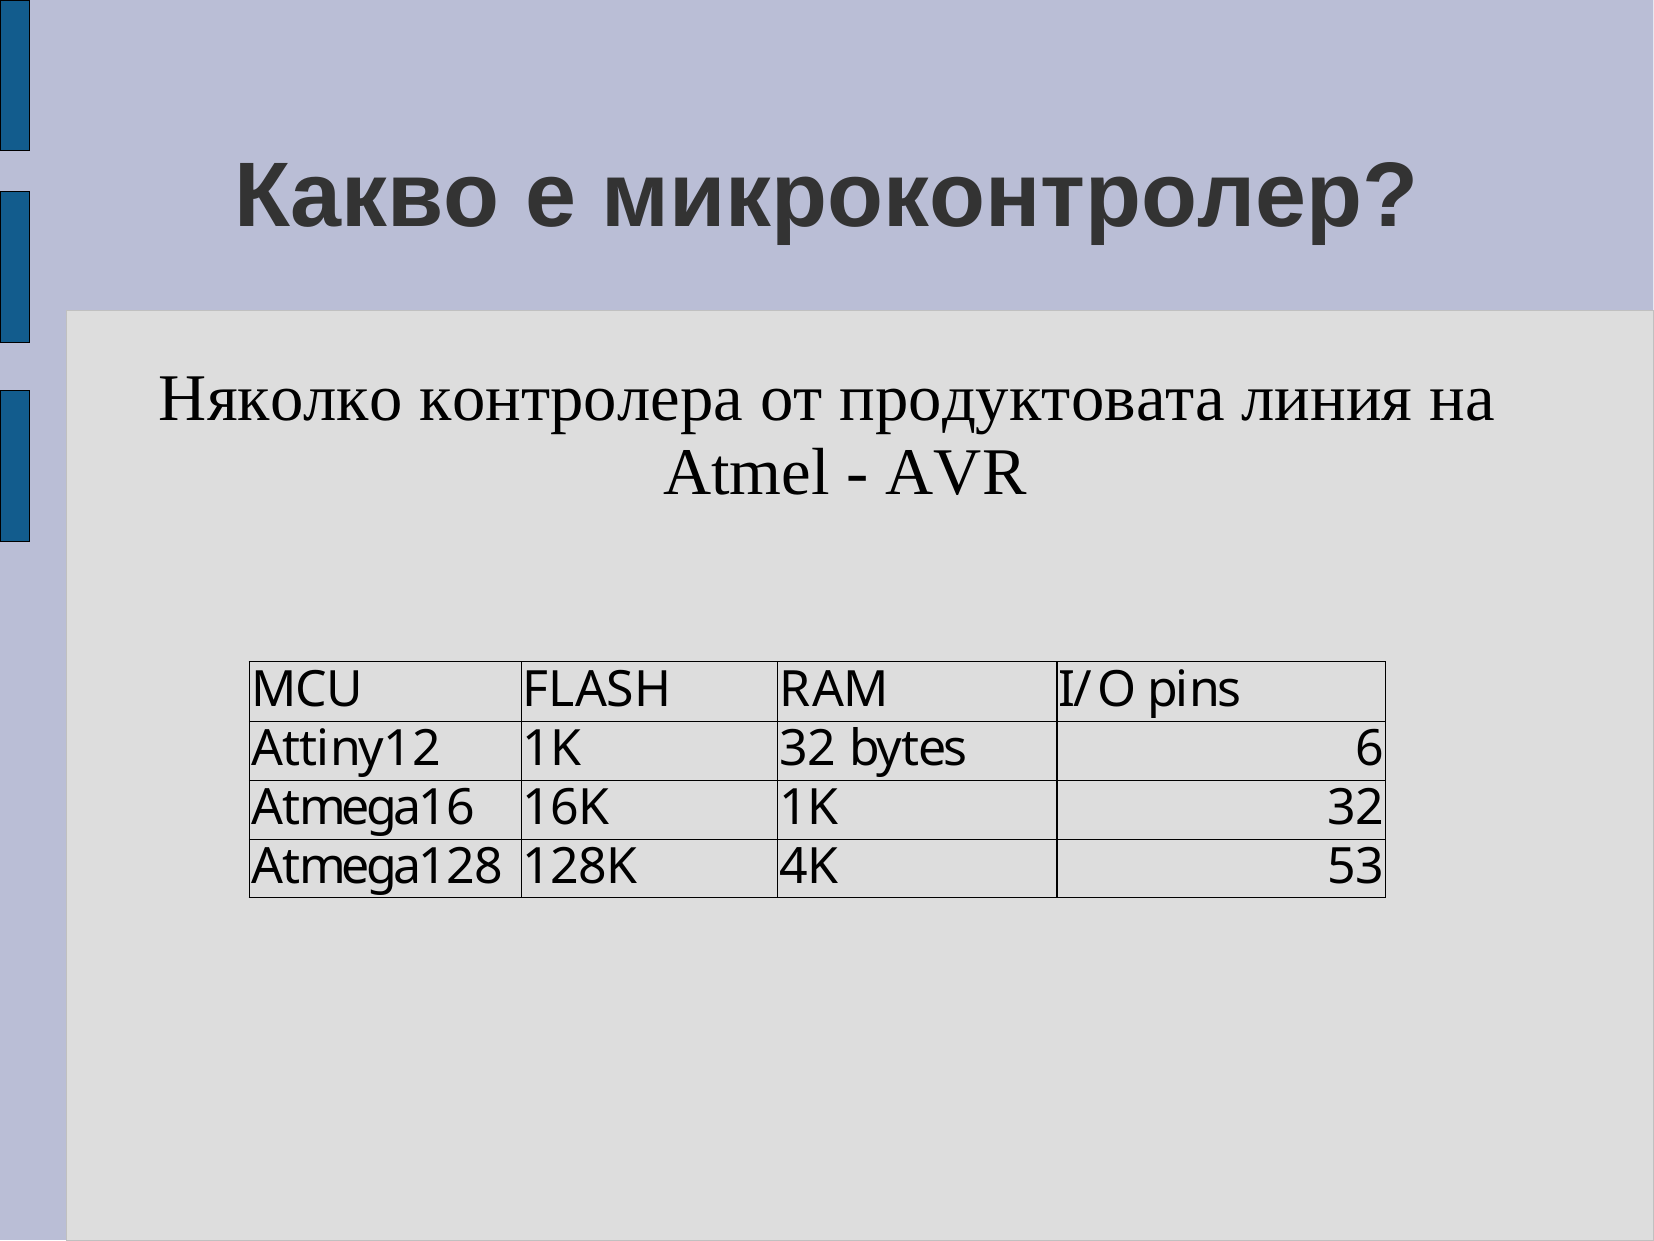

# Какво е микроконтролер?
Няколко контролера от продуктовата линия на Atmel - AVR